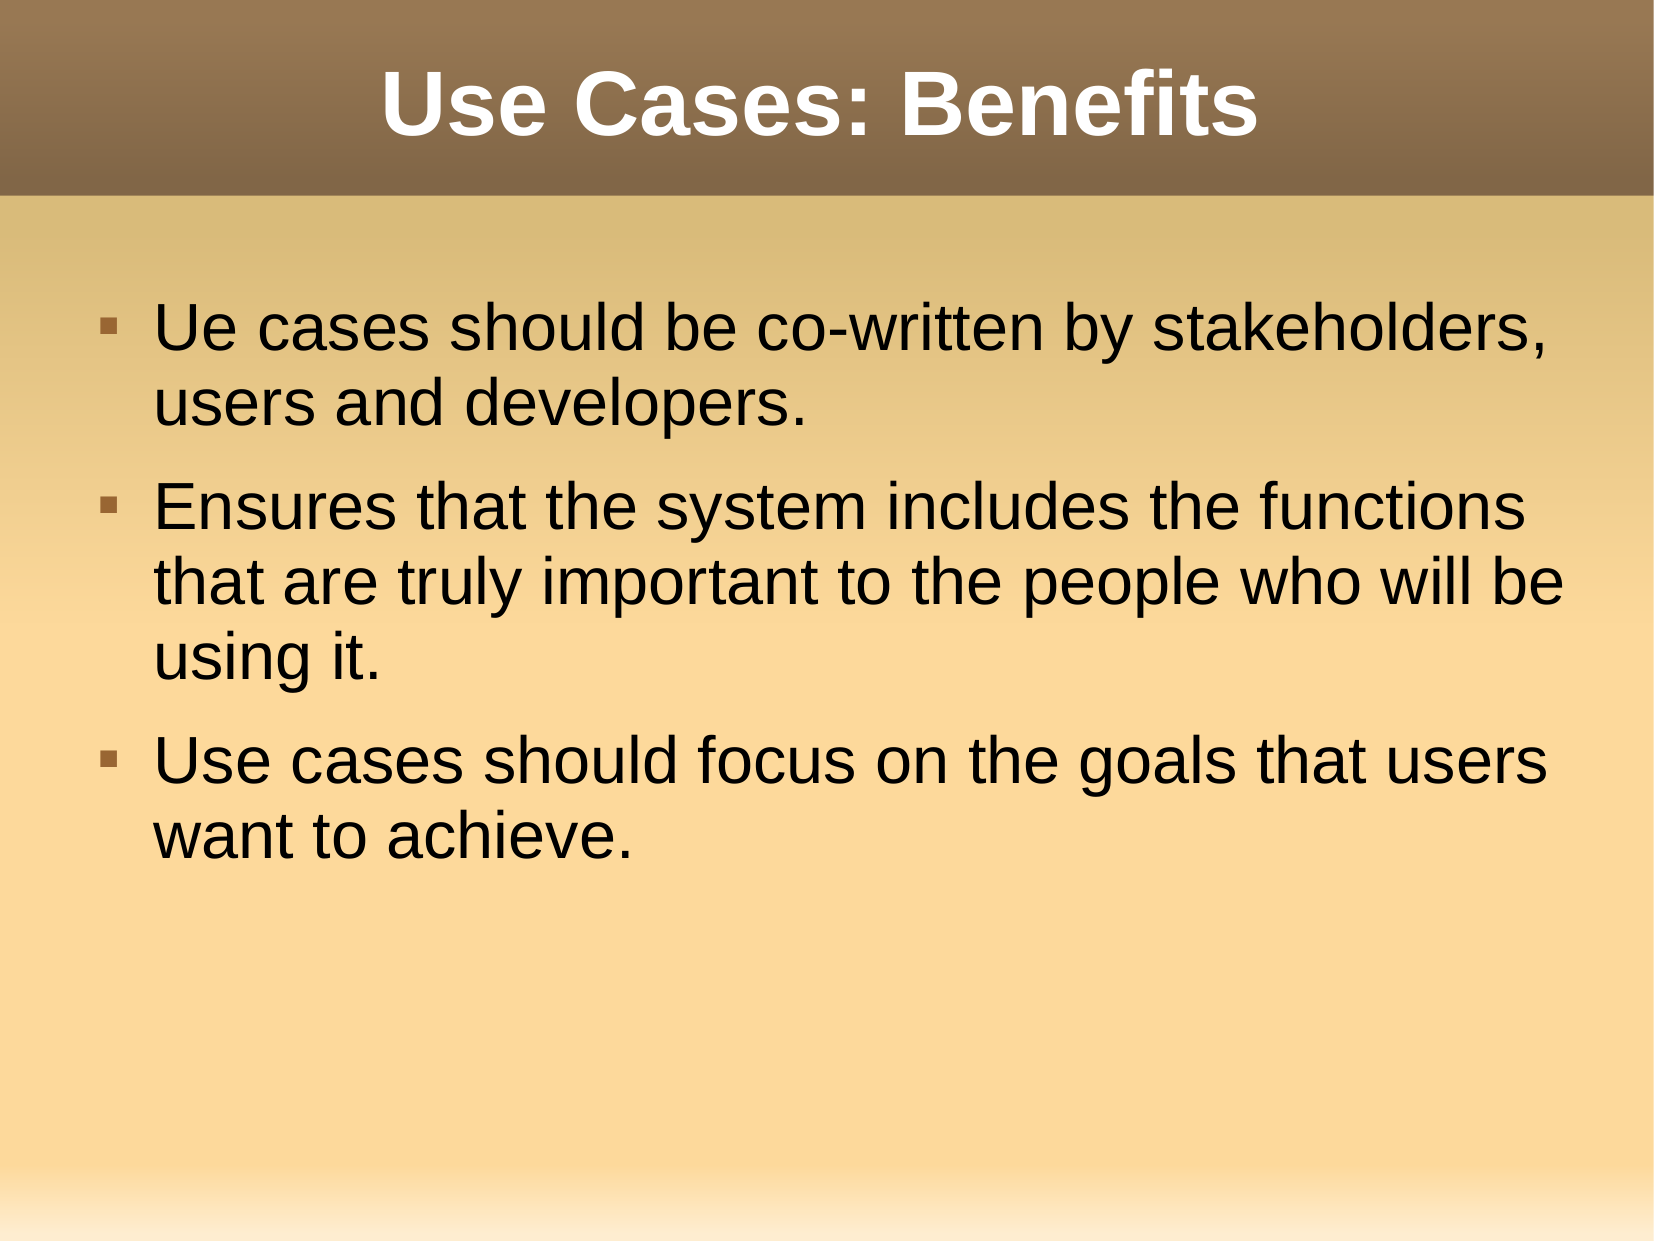

# Use Cases: Benefits
Ue cases should be co-written by stakeholders, users and developers.
Ensures that the system includes the functions that are truly important to the people who will be using it.
Use cases should focus on the goals that users want to achieve.